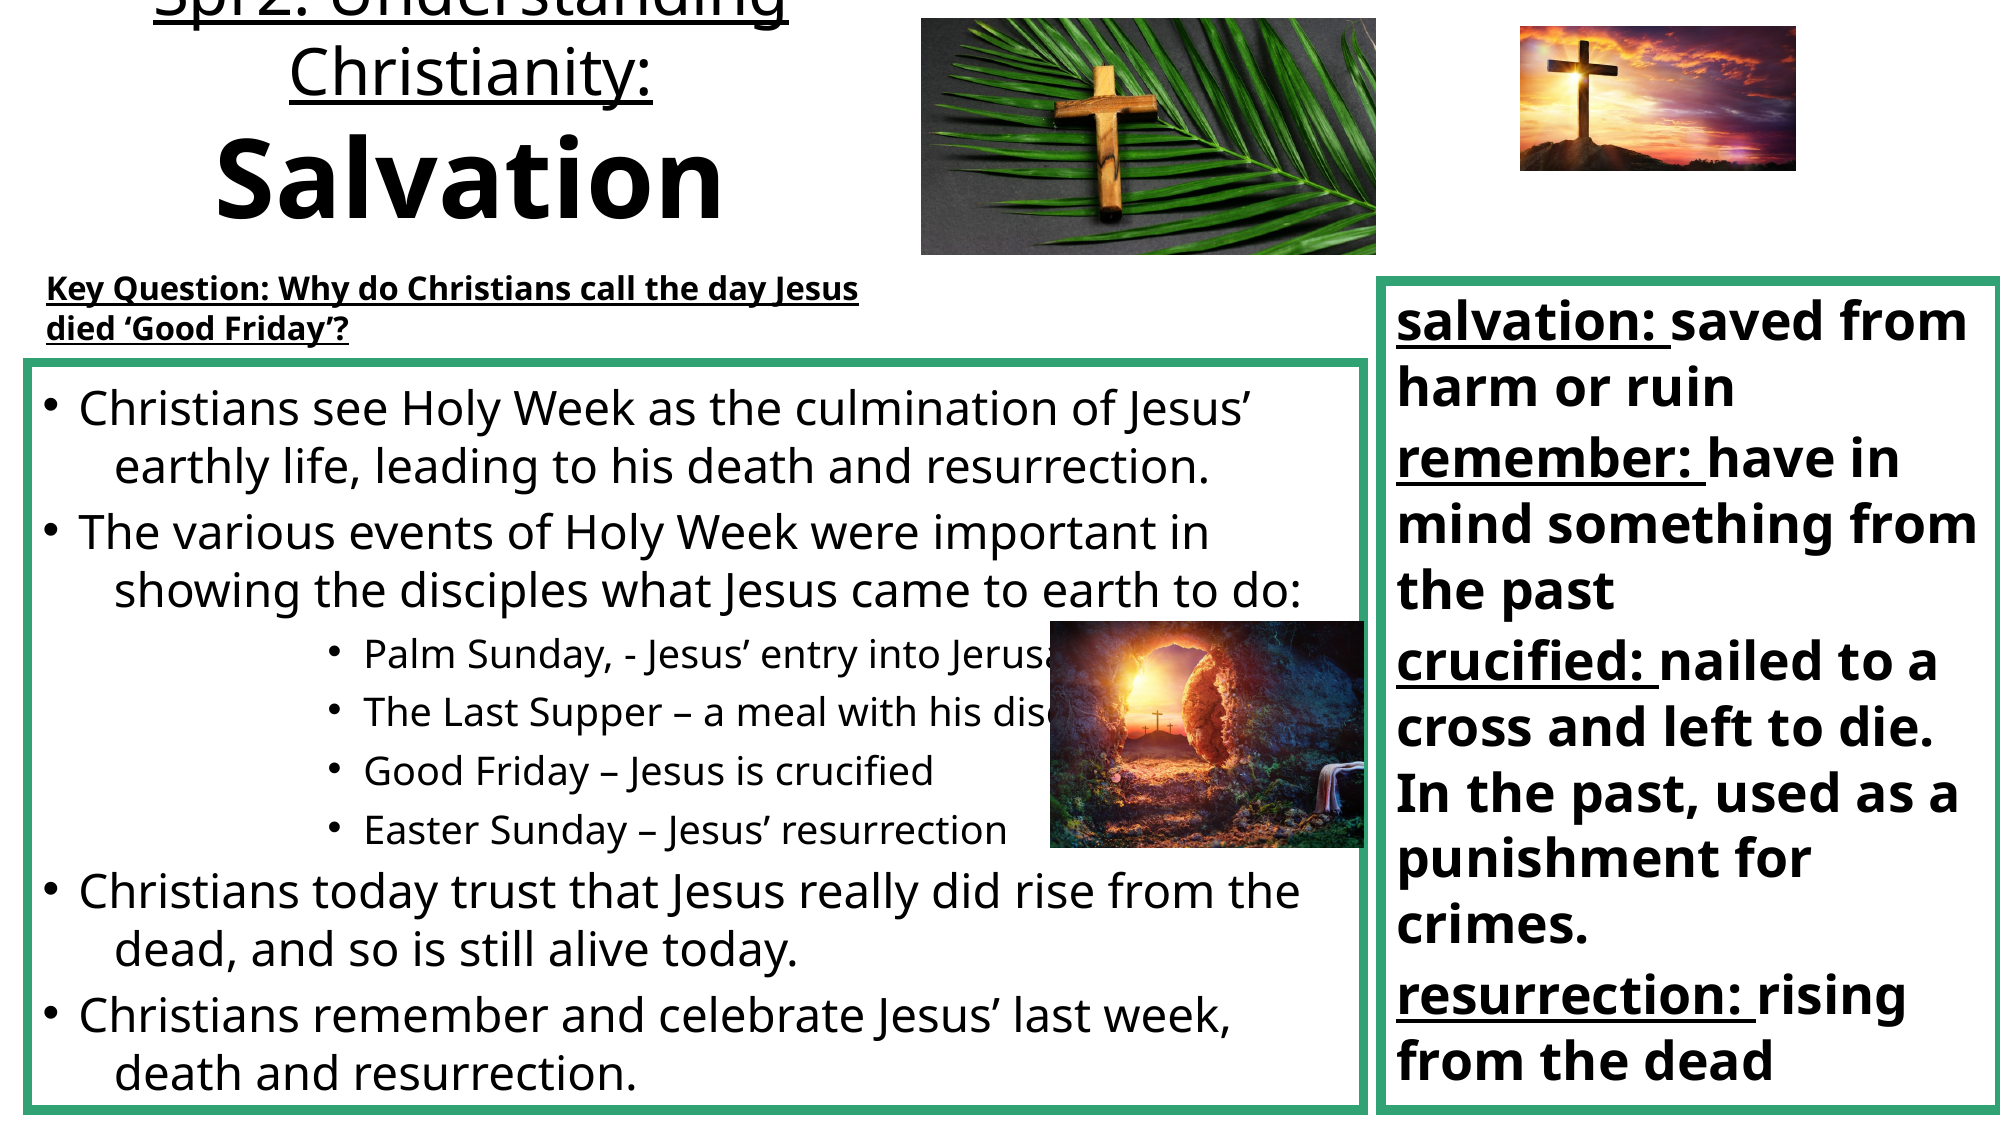

# Spr2: Understanding Christianity: Salvation
Vocabulary:
Key Question: Why do Christians call the day Jesus died ‘Good Friday’?
salvation: saved from harm or ruin
remember: have in mind something from the past
crucified: nailed to a cross and left to die. In the past, used as a punishment for crimes.
resurrection: rising from the dead
Christians see Holy Week as the culmination of Jesus’ earthly life, leading to his death and resurrection.
The various events of Holy Week were important in showing the disciples what Jesus came to earth to do:
Palm Sunday, - Jesus’ entry into Jerusalem
The Last Supper – a meal with his disciples
Good Friday – Jesus is crucified
Easter Sunday – Jesus’ resurrection
Christians today trust that Jesus really did rise from the dead, and so is still alive today.
Christians remember and celebrate Jesus’ last week, death and resurrection.